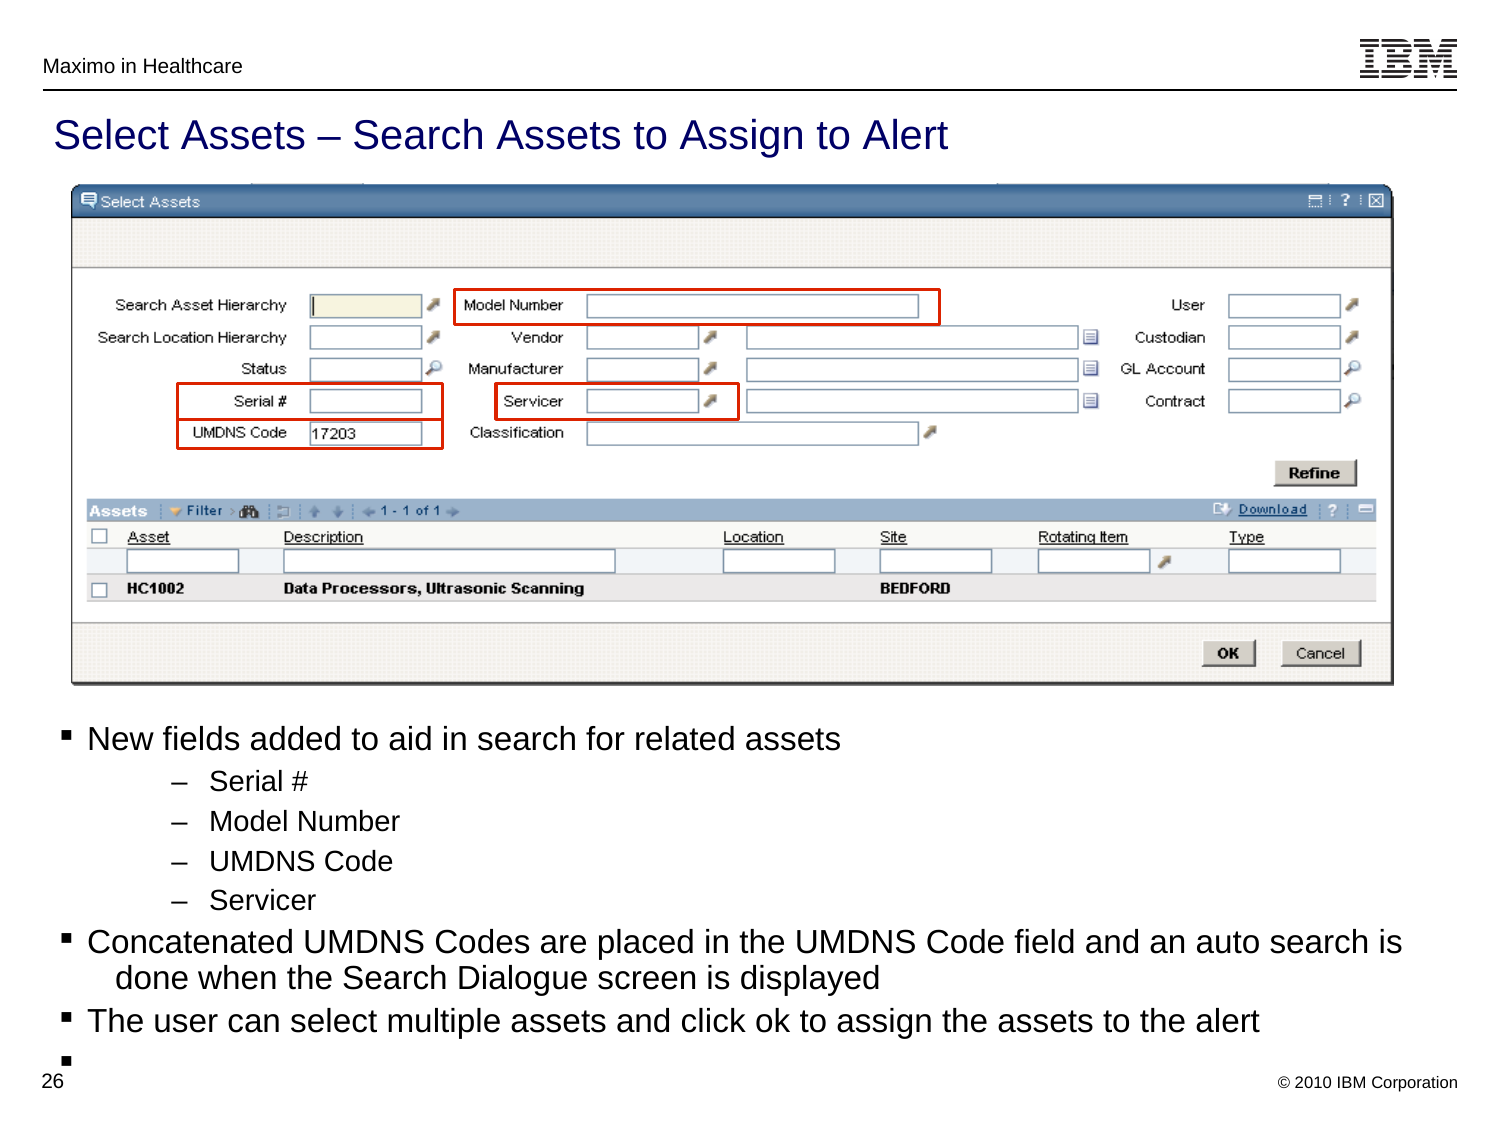

# Select Assets – Search Assets to Assign to Alert
New fields added to aid in search for related assets
Serial #
Model Number
UMDNS Code
Servicer
Concatenated UMDNS Codes are placed in the UMDNS Code field and an auto search is done when the Search Dialogue screen is displayed
The user can select multiple assets and click ok to assign the assets to the alert